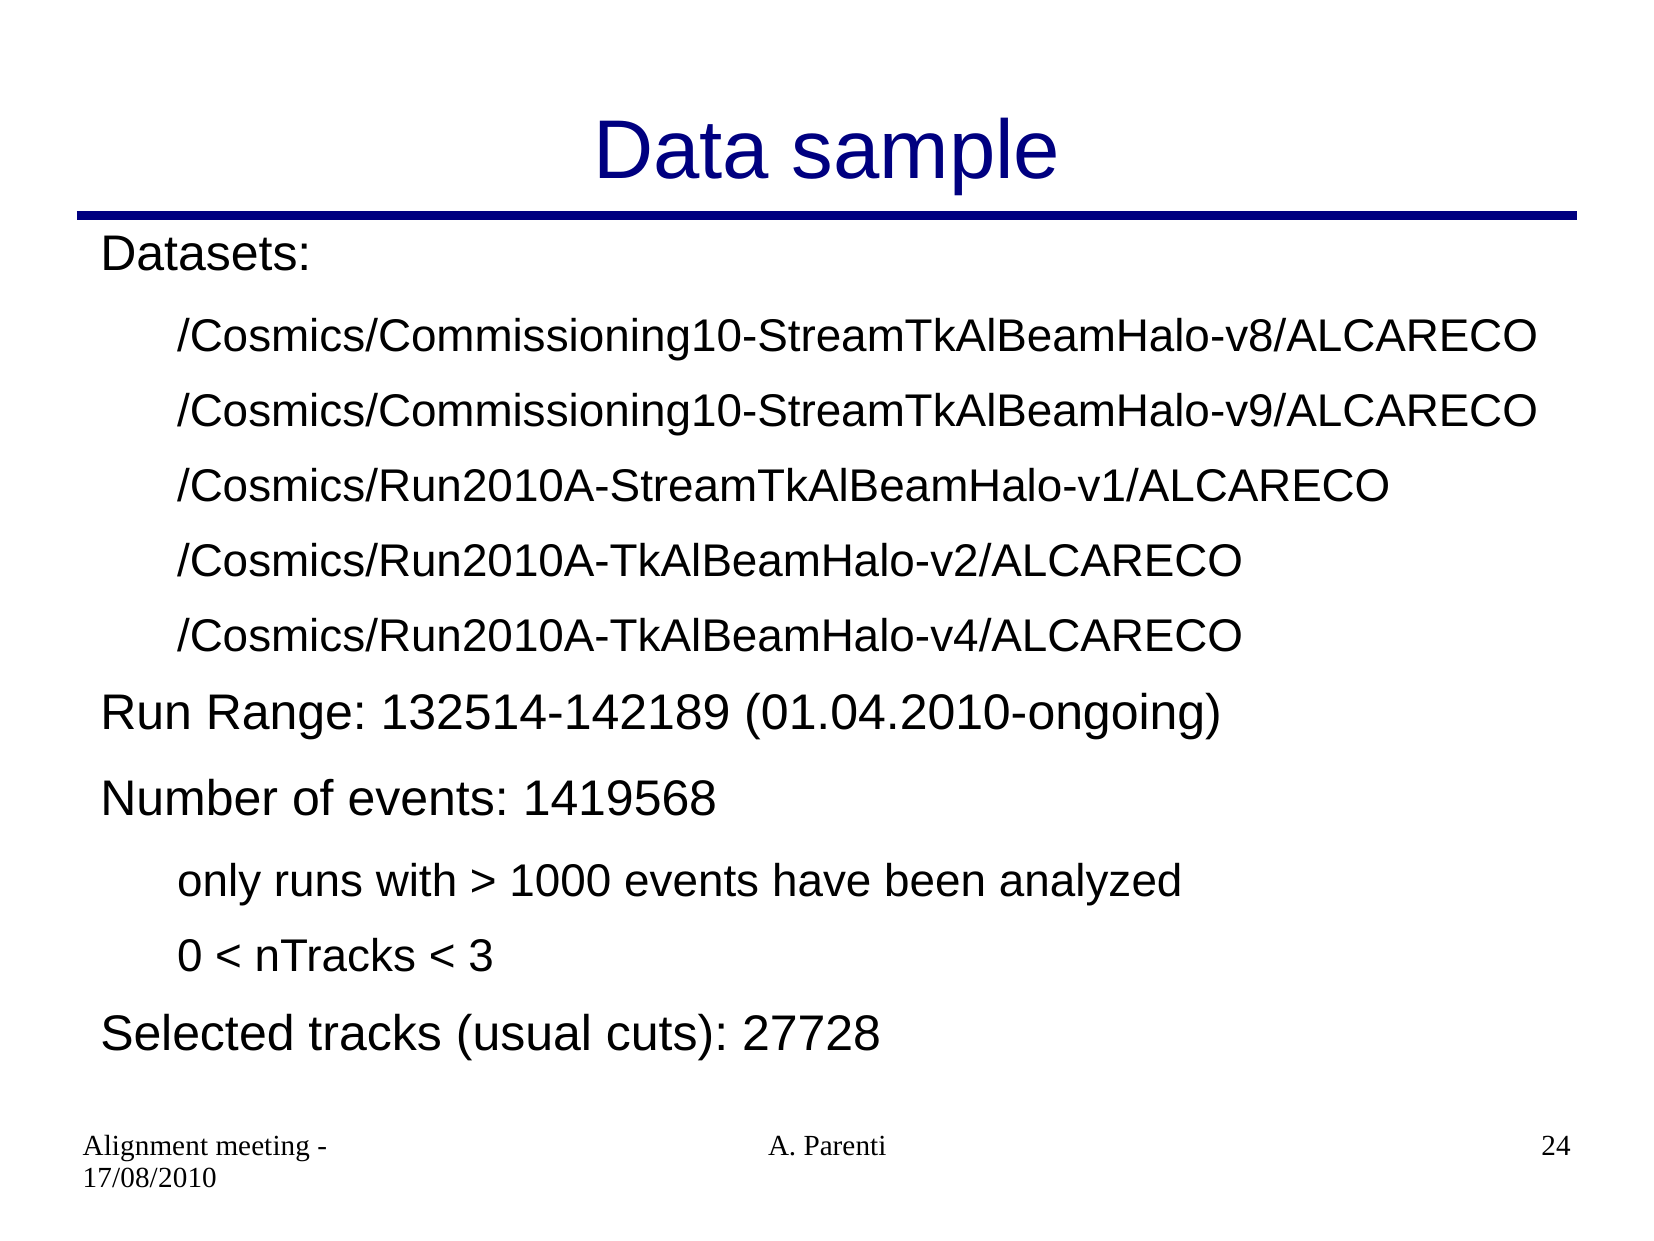

# Data sample
Datasets:
/Cosmics/Commissioning10-StreamTkAlBeamHalo-v8/ALCARECO
/Cosmics/Commissioning10-StreamTkAlBeamHalo-v9/ALCARECO
/Cosmics/Run2010A-StreamTkAlBeamHalo-v1/ALCARECO
/Cosmics/Run2010A-TkAlBeamHalo-v2/ALCARECO
/Cosmics/Run2010A-TkAlBeamHalo-v4/ALCARECO
Run Range: 132514-142189 (01.04.2010-ongoing)
Number of events: 1419568
only runs with > 1000 events have been analyzed
0 < nTracks < 3
Selected tracks (usual cuts): 27728
24